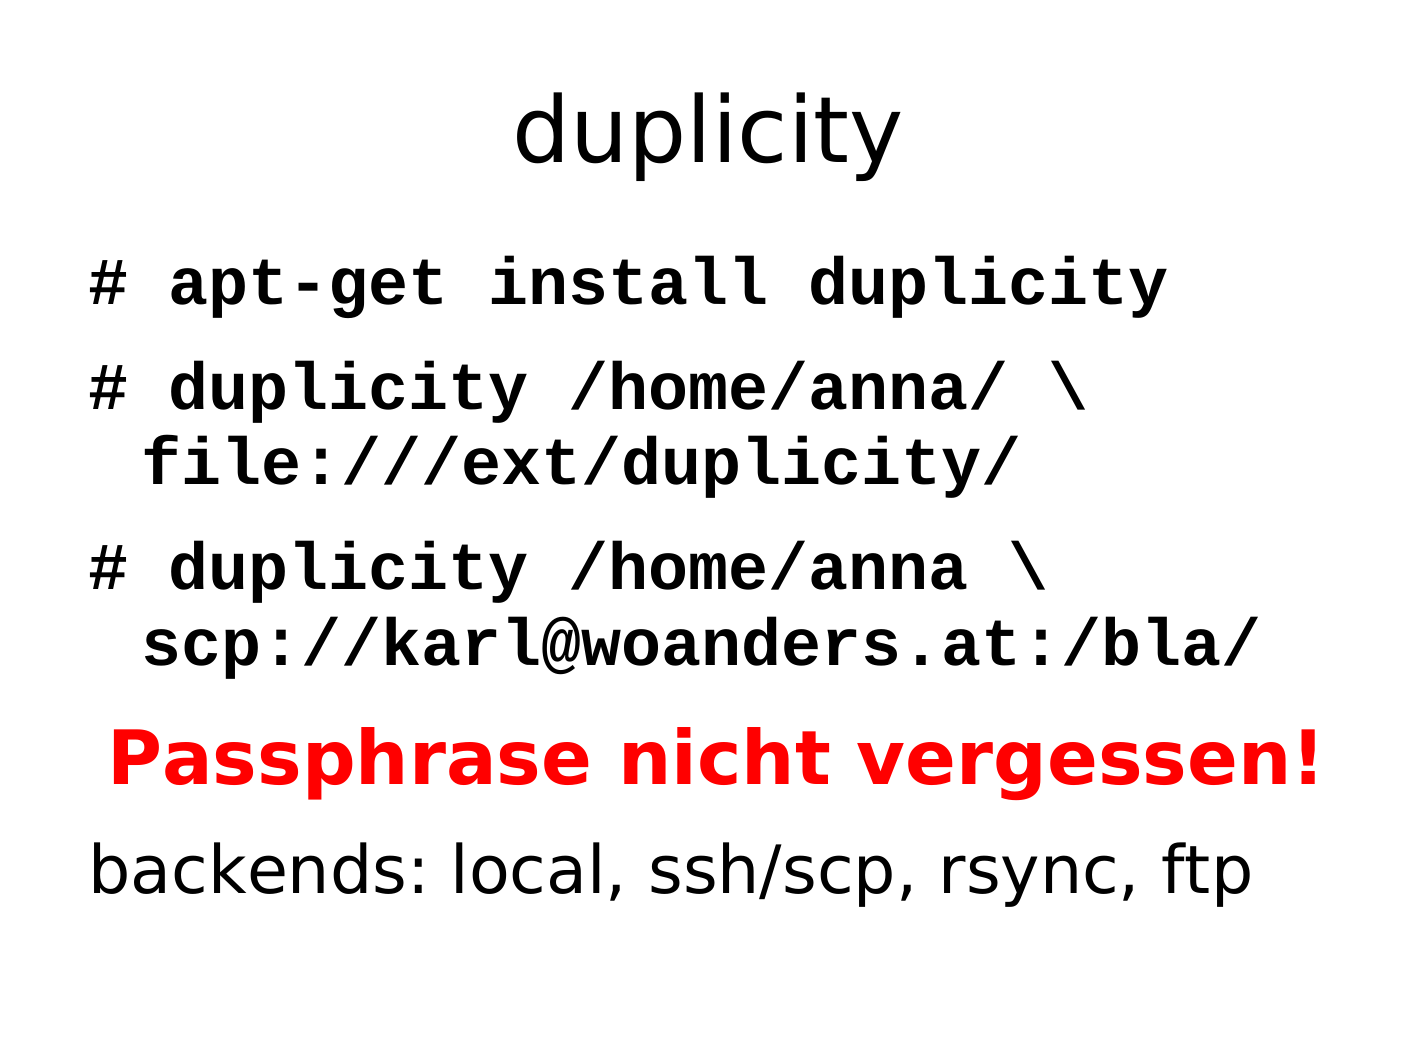

# duplicity
# apt-get install duplicity
# duplicity /home/anna/ \ file:///ext/duplicity/
# duplicity /home/anna \ scp://karl@woanders.at:/bla/
Passphrase nicht vergessen!
backends: local, ssh/scp, rsync, ftp